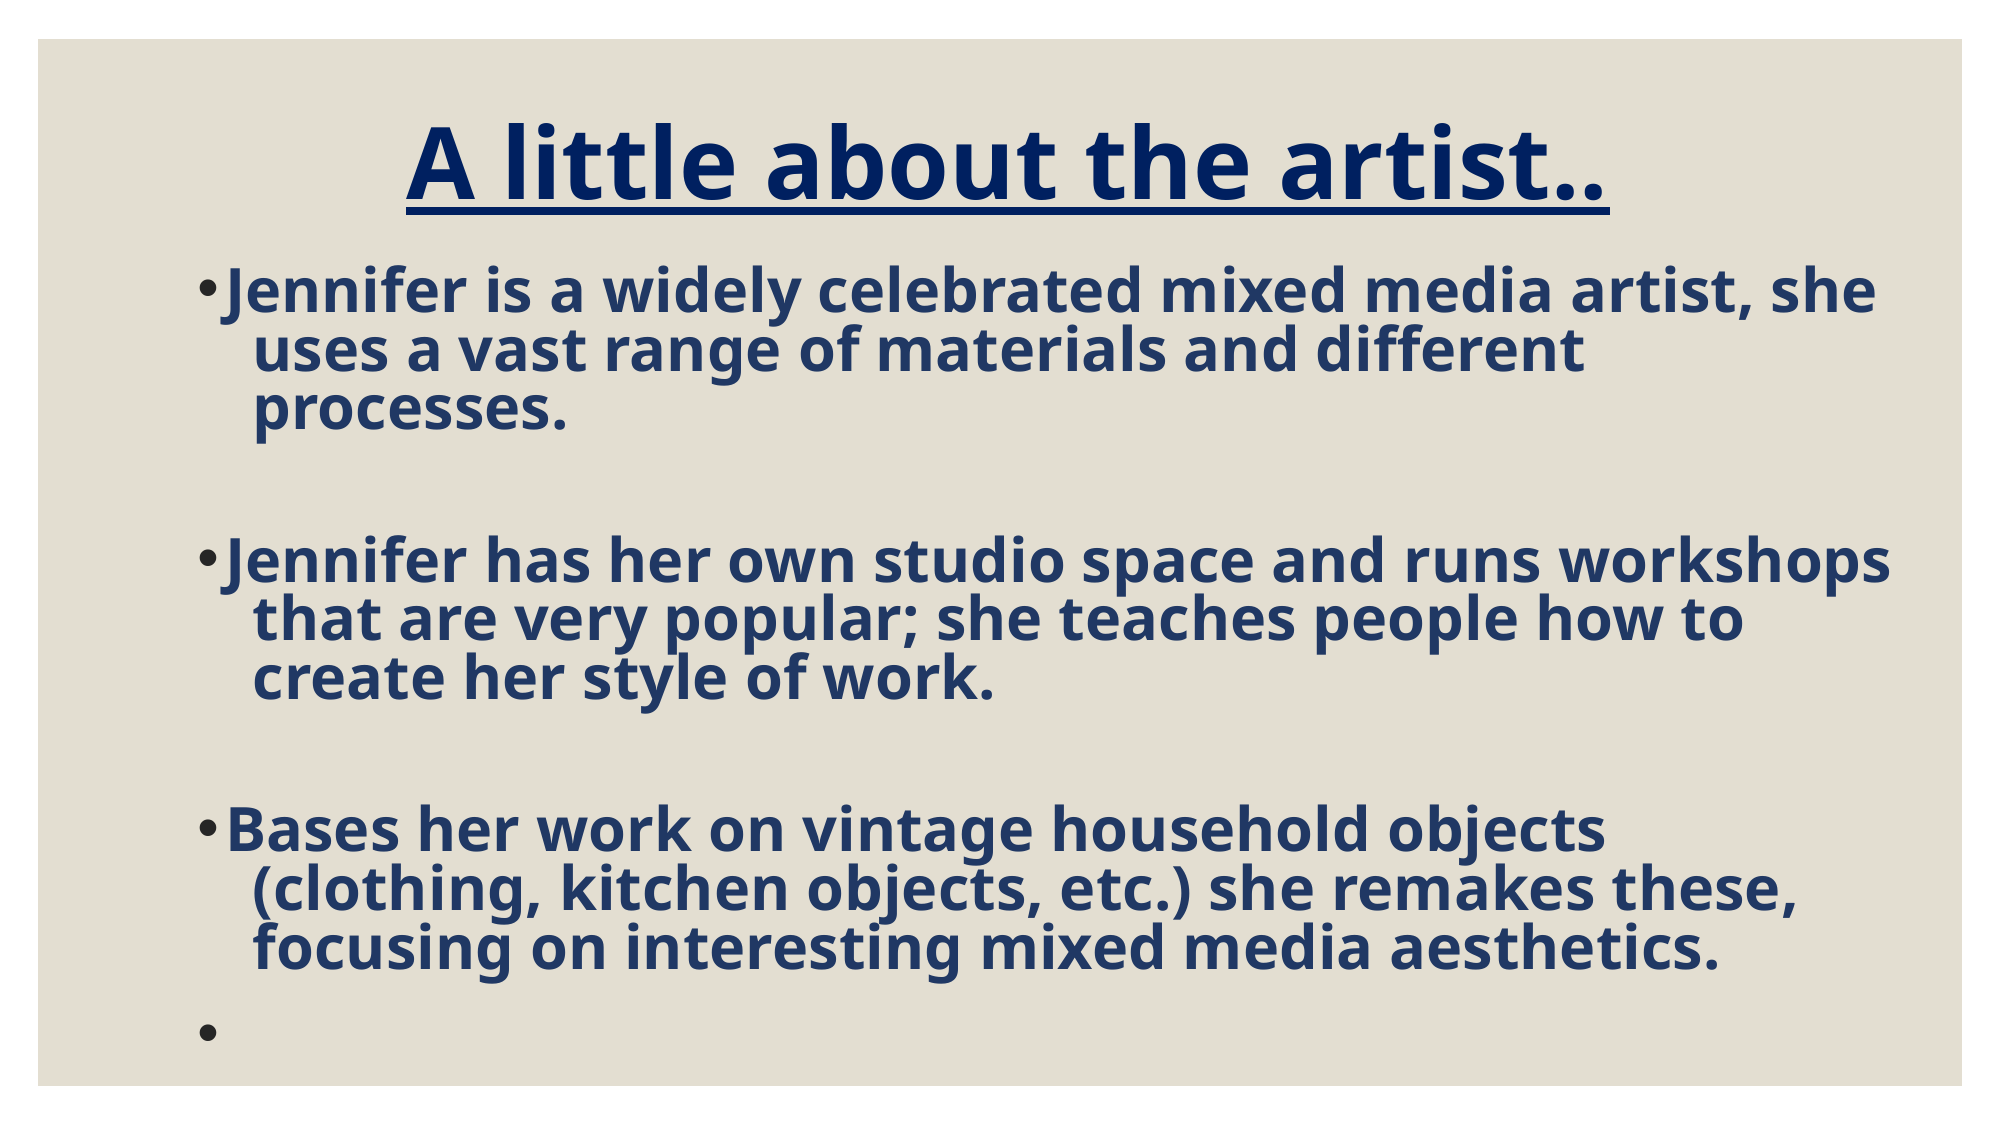

# A little about the artist..
Jennifer is a widely celebrated mixed media artist, she uses a vast range of materials and different processes.
Jennifer has her own studio space and runs workshops that are very popular; she teaches people how to create her style of work.
Bases her work on vintage household objects (clothing, kitchen objects, etc.) she remakes these, focusing on interesting mixed media aesthetics.